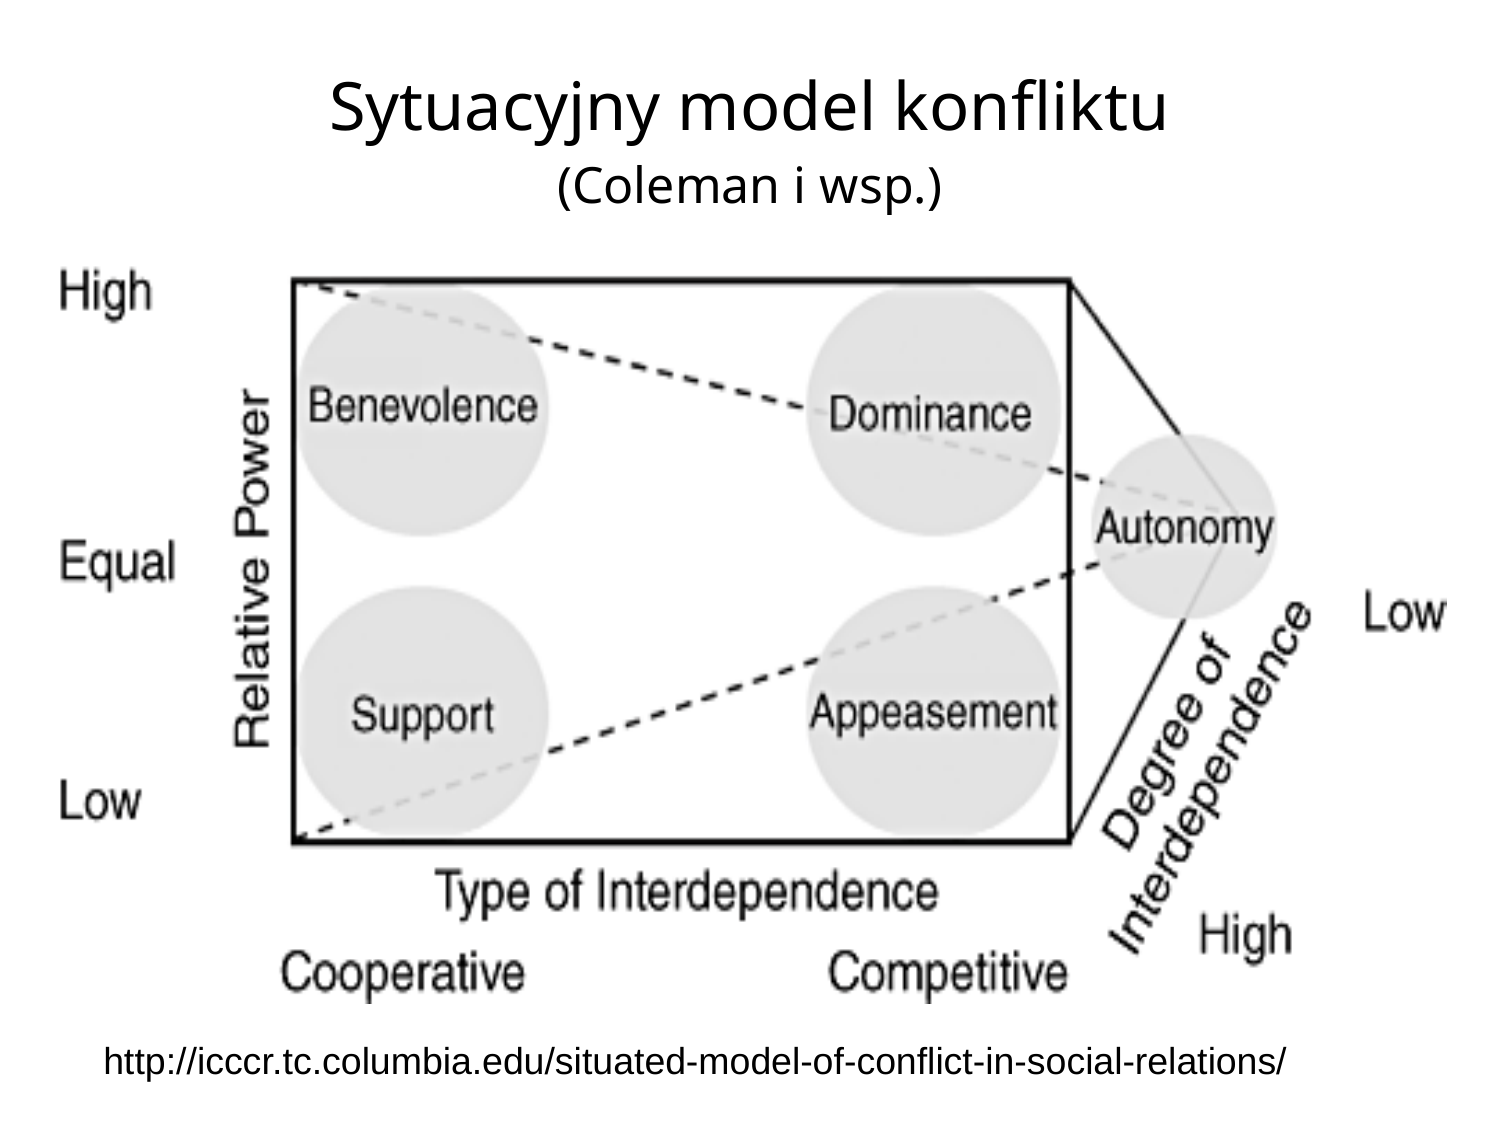

# Sytuacyjny model konfliktu (Coleman i wsp.)
http://icccr.tc.columbia.edu/situated-model-of-conflict-in-social-relations/